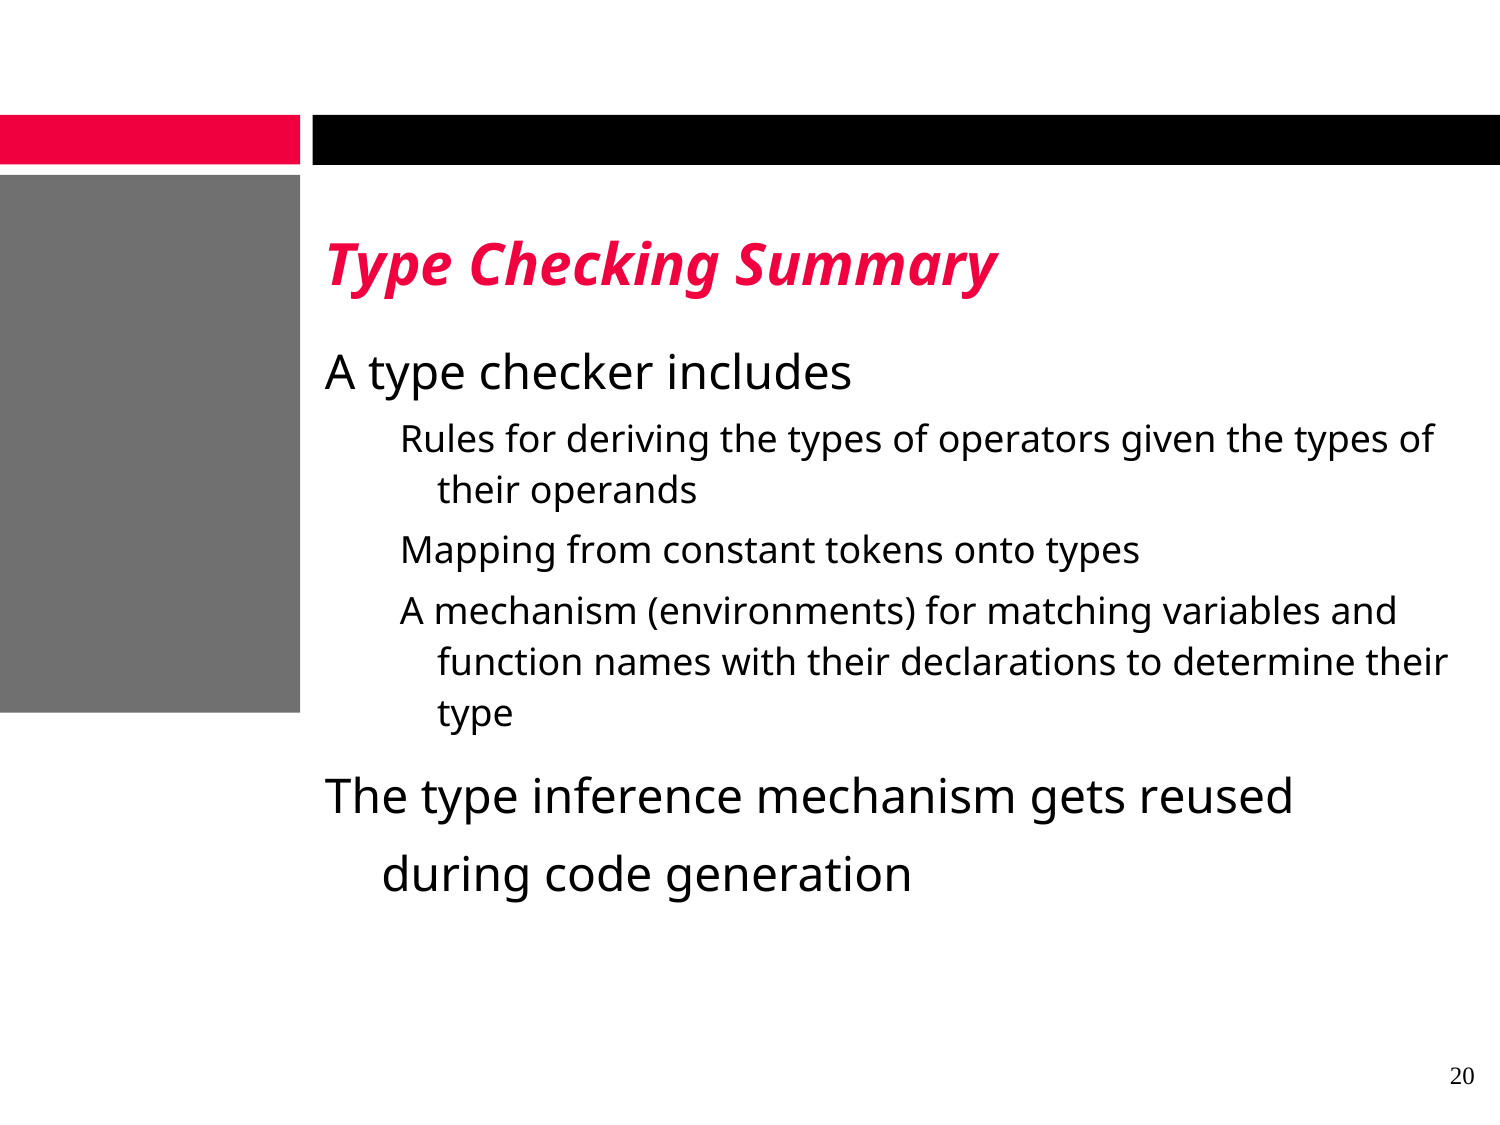

# Type Checking Summary
A type checker includes
Rules for deriving the types of operators given the types of their operands
Mapping from constant tokens onto types
A mechanism (environments) for matching variables and function names with their declarations to determine their type
The type inference mechanism gets reused during code generation
20